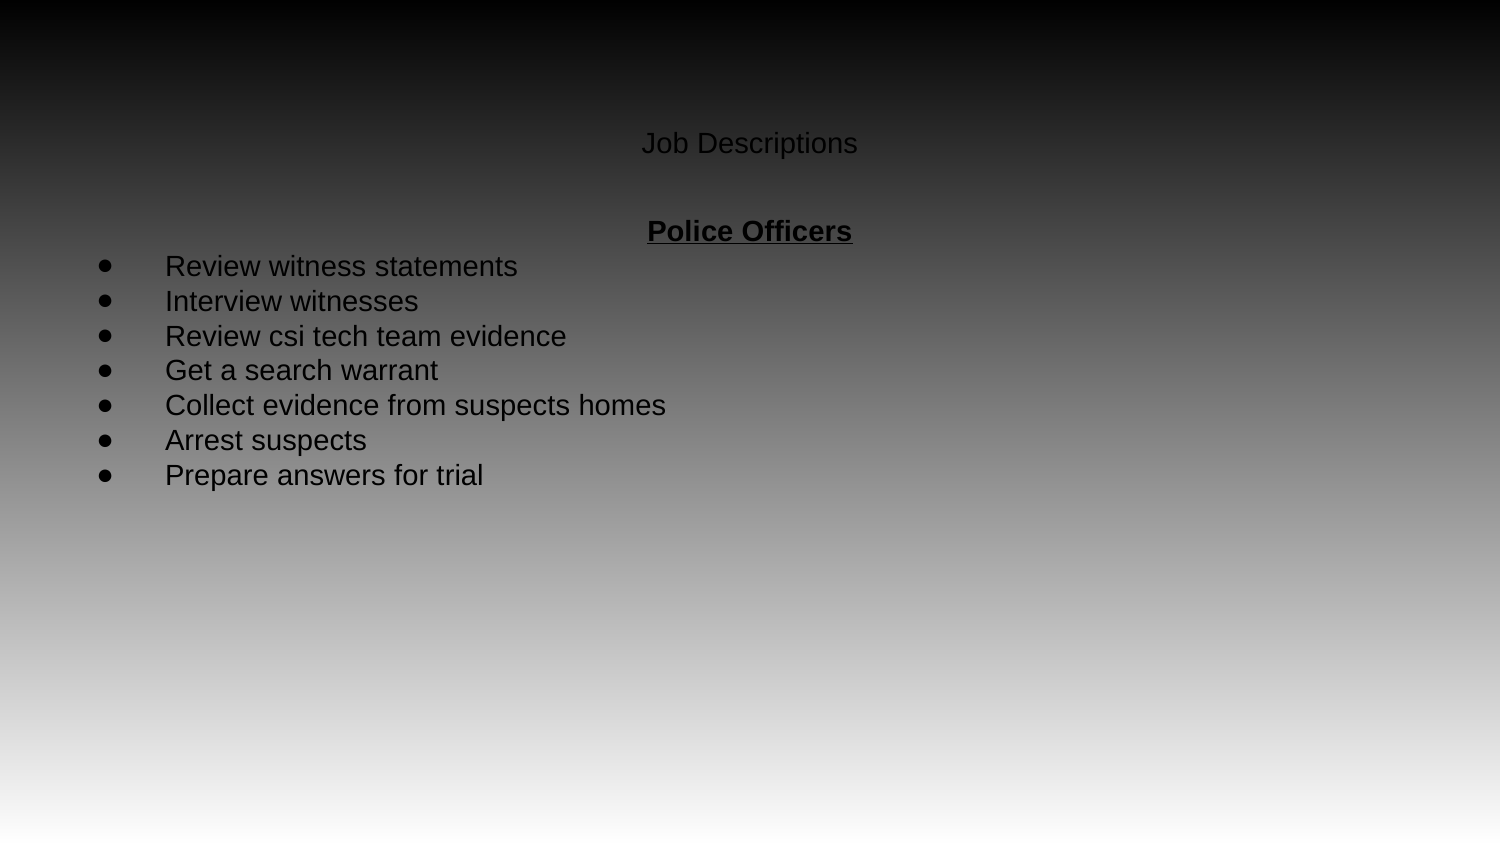

# Job Descriptions
Police Officers
Review witness statements
Interview witnesses
Review csi tech team evidence
Get a search warrant
Collect evidence from suspects homes
Arrest suspects
Prepare answers for trial